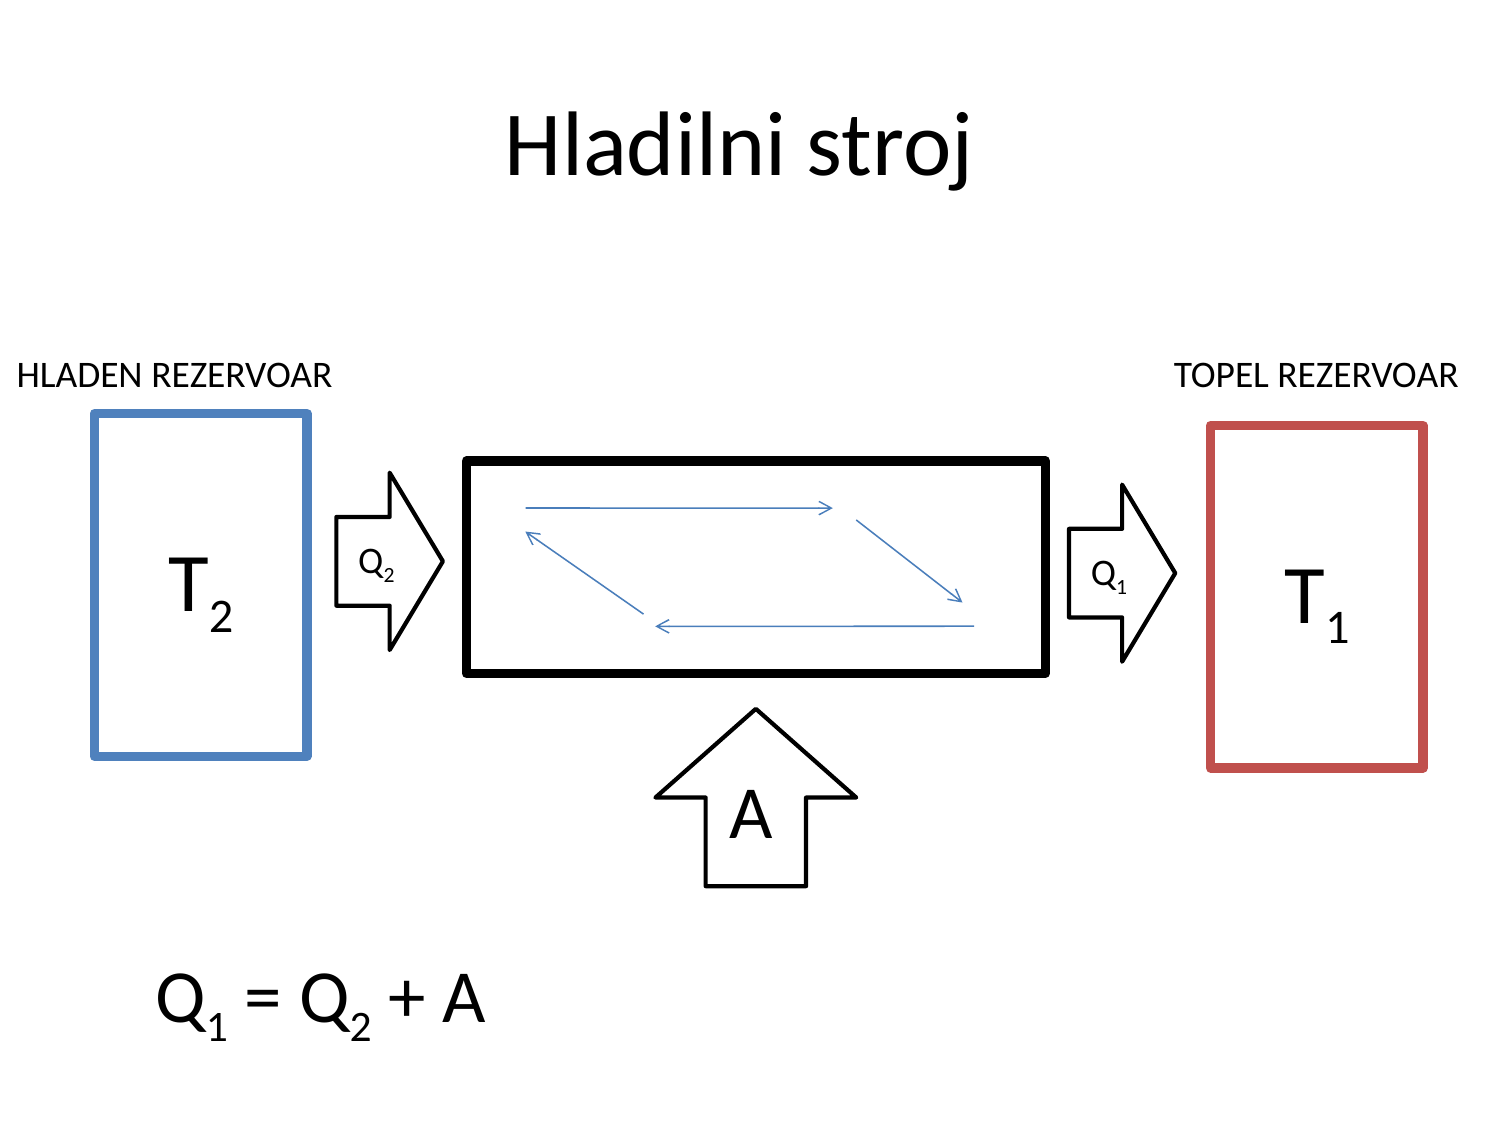

# Hladilni stroj
HLADEN REZERVOAR
TOPEL REZERVOAR
T2
T1
Q2
Q1
A
Q1 = Q2 + A